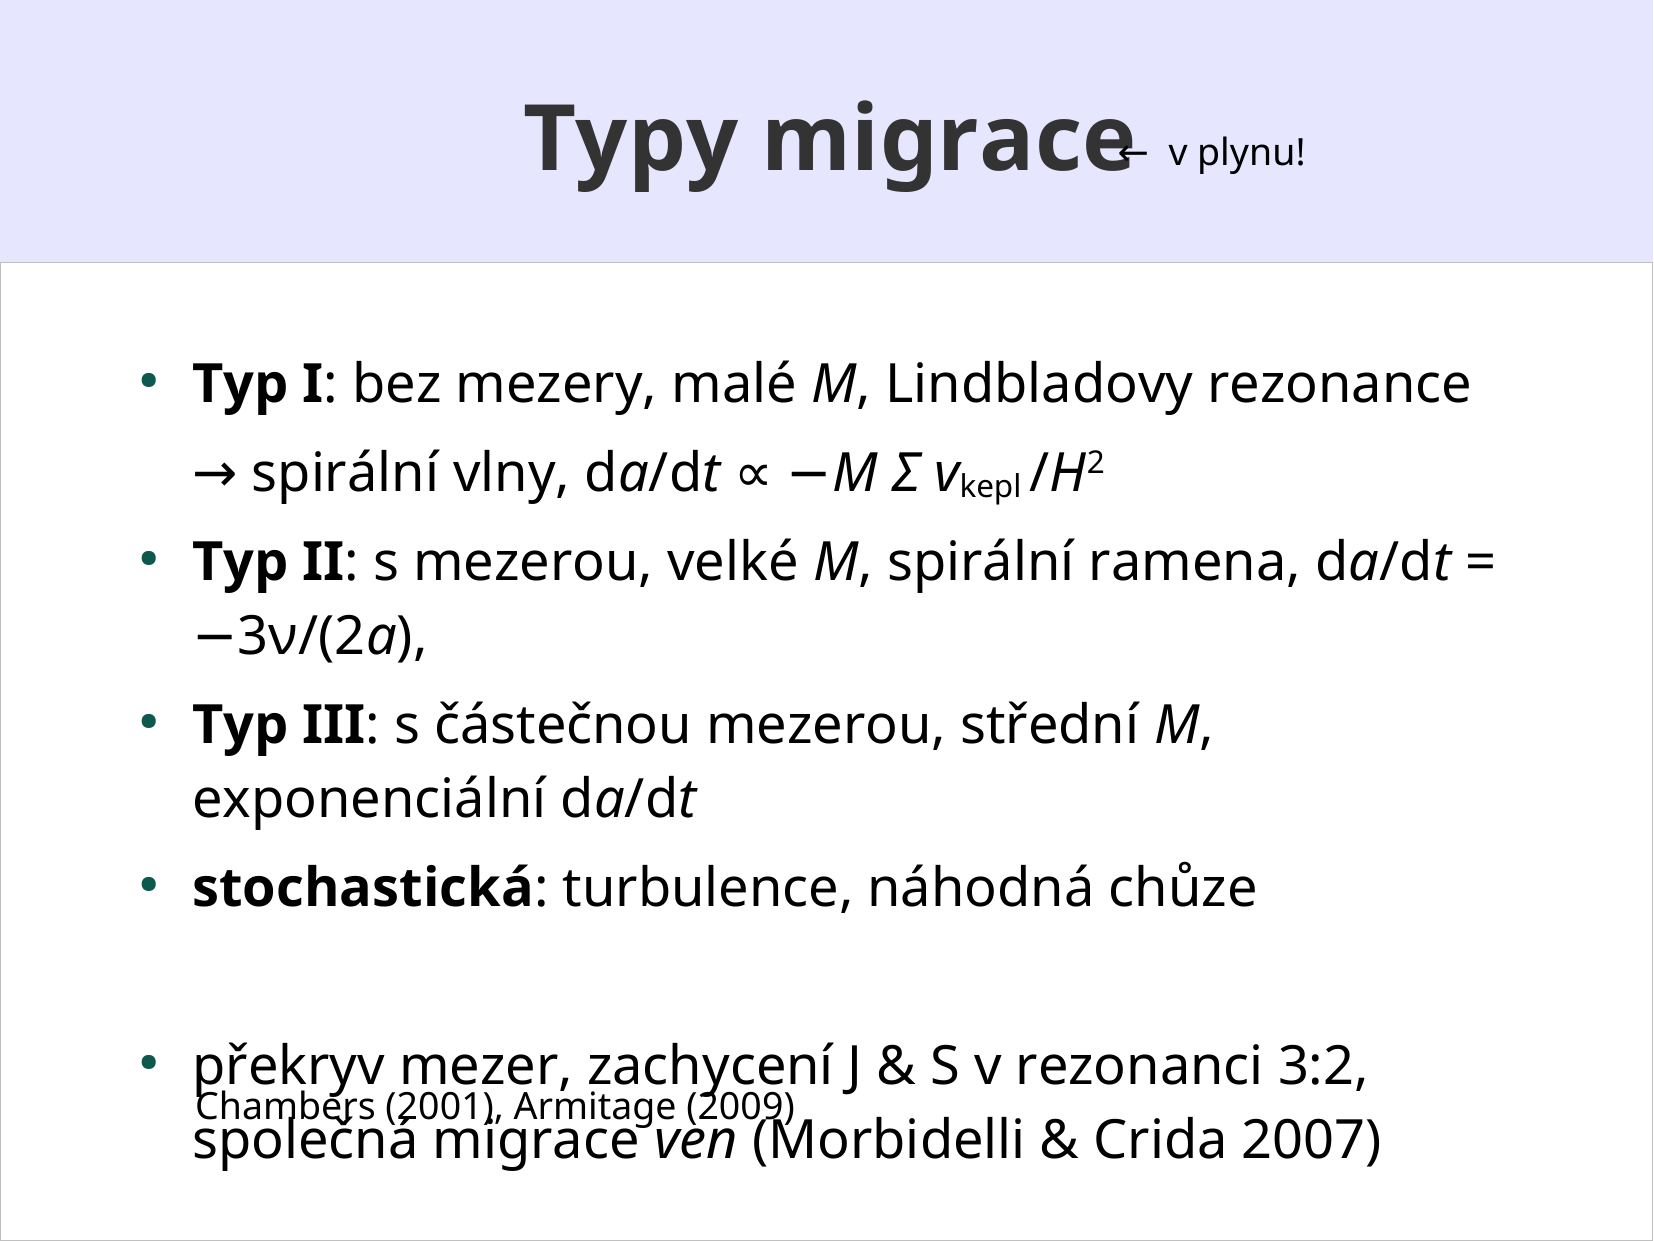

# Typy migrace
← v plynu!
Typ I: bez mezery, malé M, Lindbladovy rezonance
→ spirální vlny, da/dt ∝ −M Σ vkepl /H2
Typ II: s mezerou, velké M, spirální ramena, da/dt = −3ν/(2a),
Typ III: s částečnou mezerou, střední M, exponenciální da/dt
stochastická: turbulence, náhodná chůze
překryv mezer, zachycení J & S v rezonanci 3:2, společná migrace ven (Morbidelli & Crida 2007)
Chambers (2001), Armitage (2009)